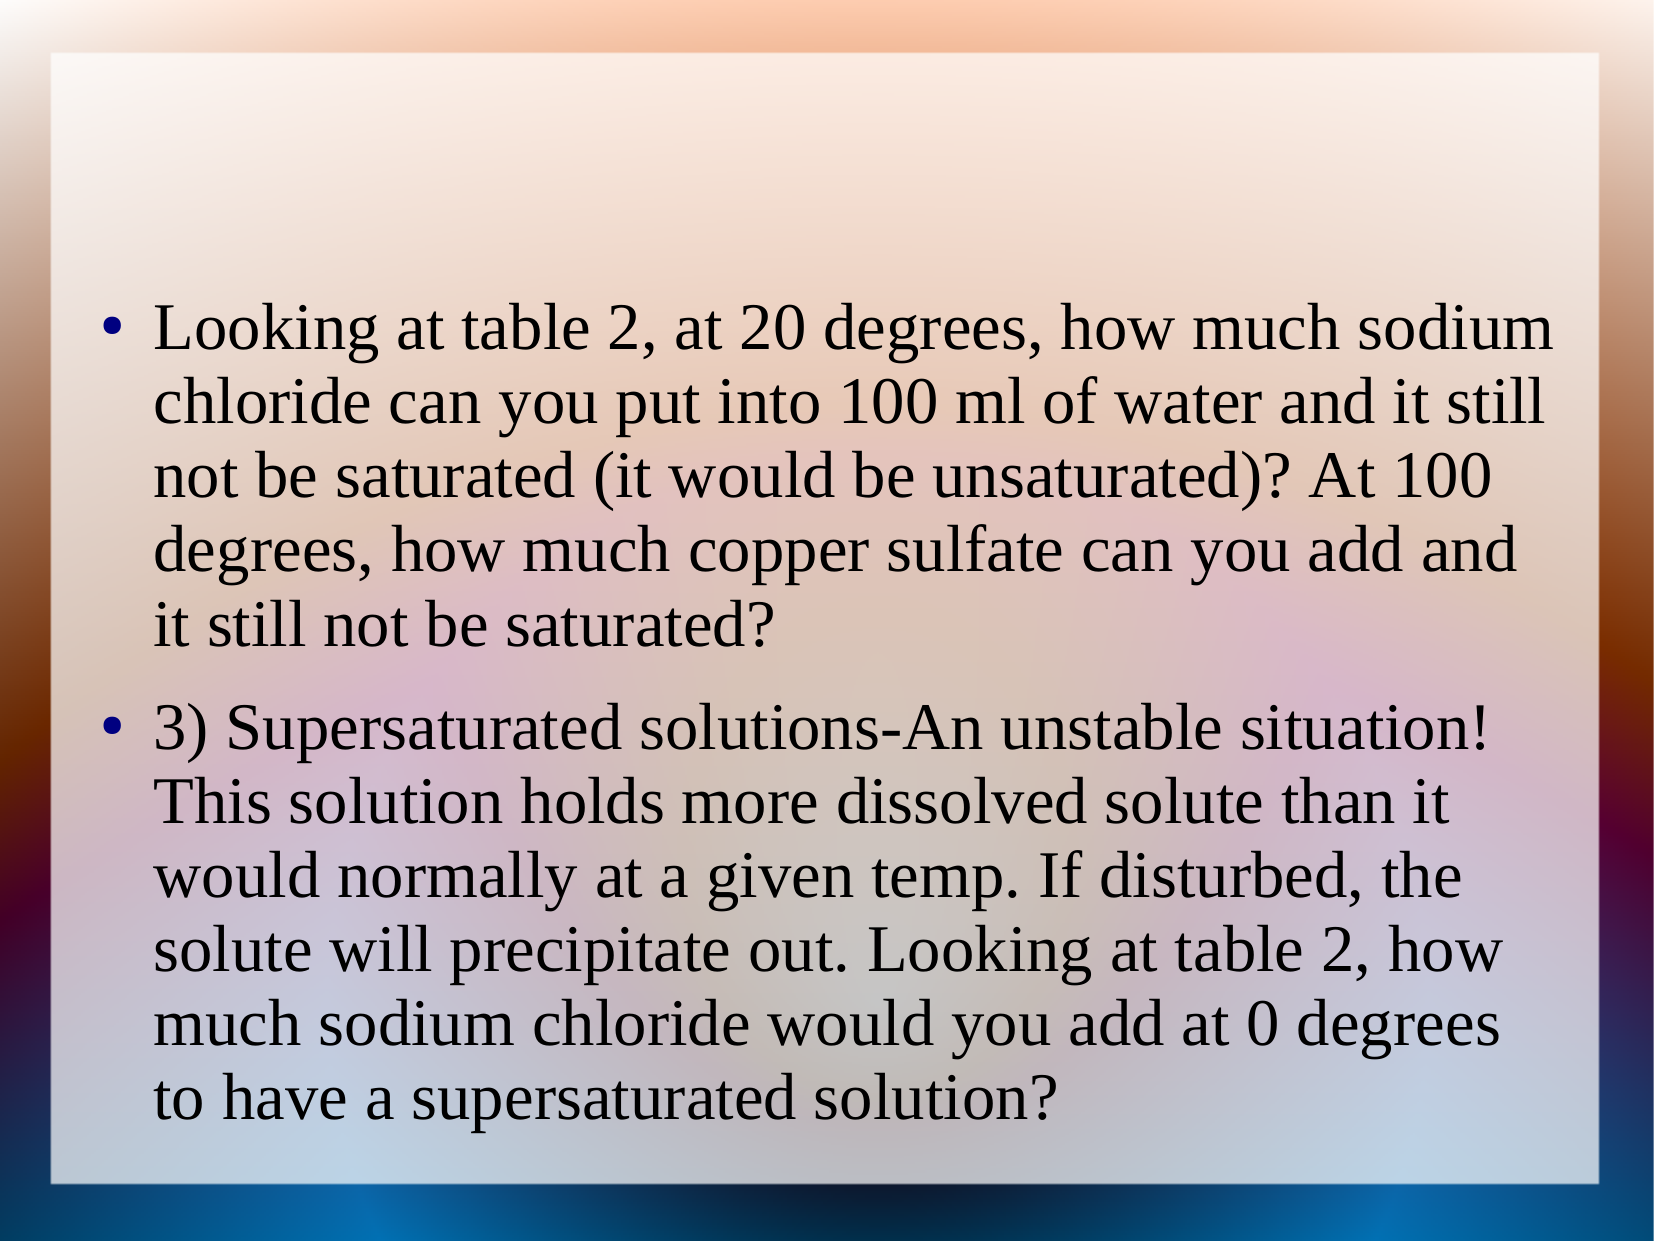

#
Looking at table 2, at 20 degrees, how much sodium chloride can you put into 100 ml of water and it still not be saturated (it would be unsaturated)? At 100 degrees, how much copper sulfate can you add and it still not be saturated?
3) Supersaturated solutions-An unstable situation! This solution holds more dissolved solute than it would normally at a given temp. If disturbed, the solute will precipitate out. Looking at table 2, how much sodium chloride would you add at 0 degrees to have a supersaturated solution?